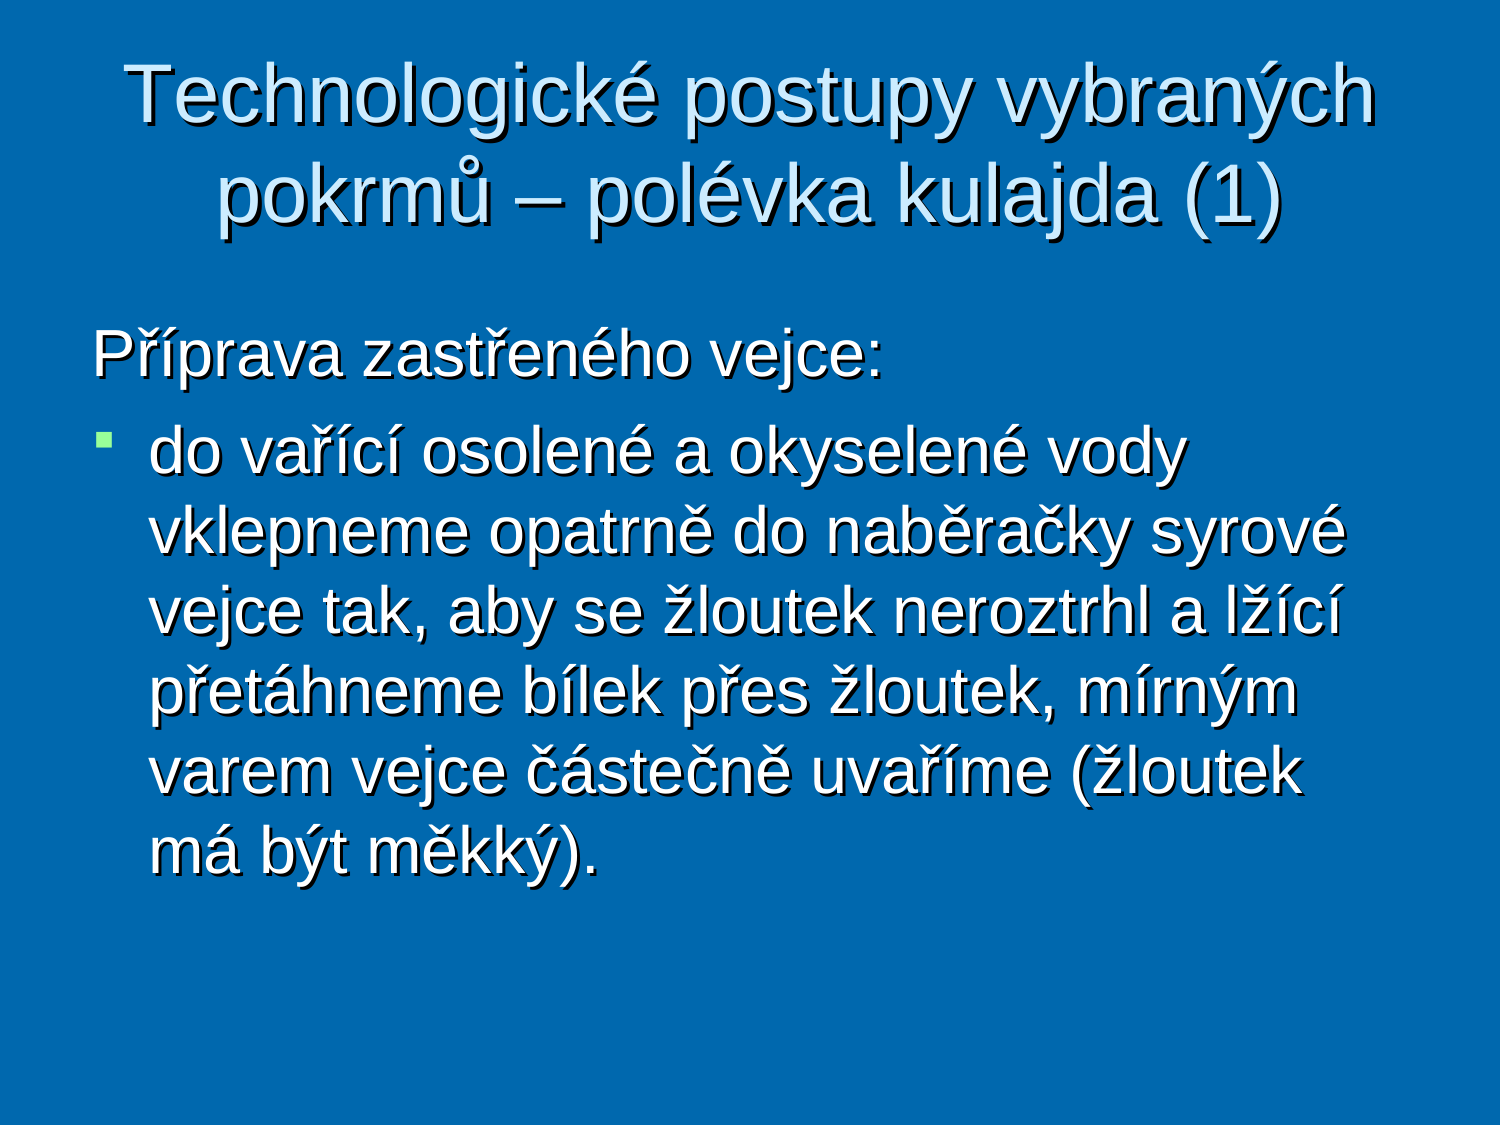

# Technologické postupy vybraných pokrmů – polévka kulajda (1)
Příprava zastřeného vejce:
do vařící osolené a okyselené vody vklepneme opatrně do naběračky syrové vejce tak, aby se žloutek neroztrhl a lžící přetáhneme bílek přes žloutek, mírným varem vejce částečně uvaříme (žloutek má být měkký).